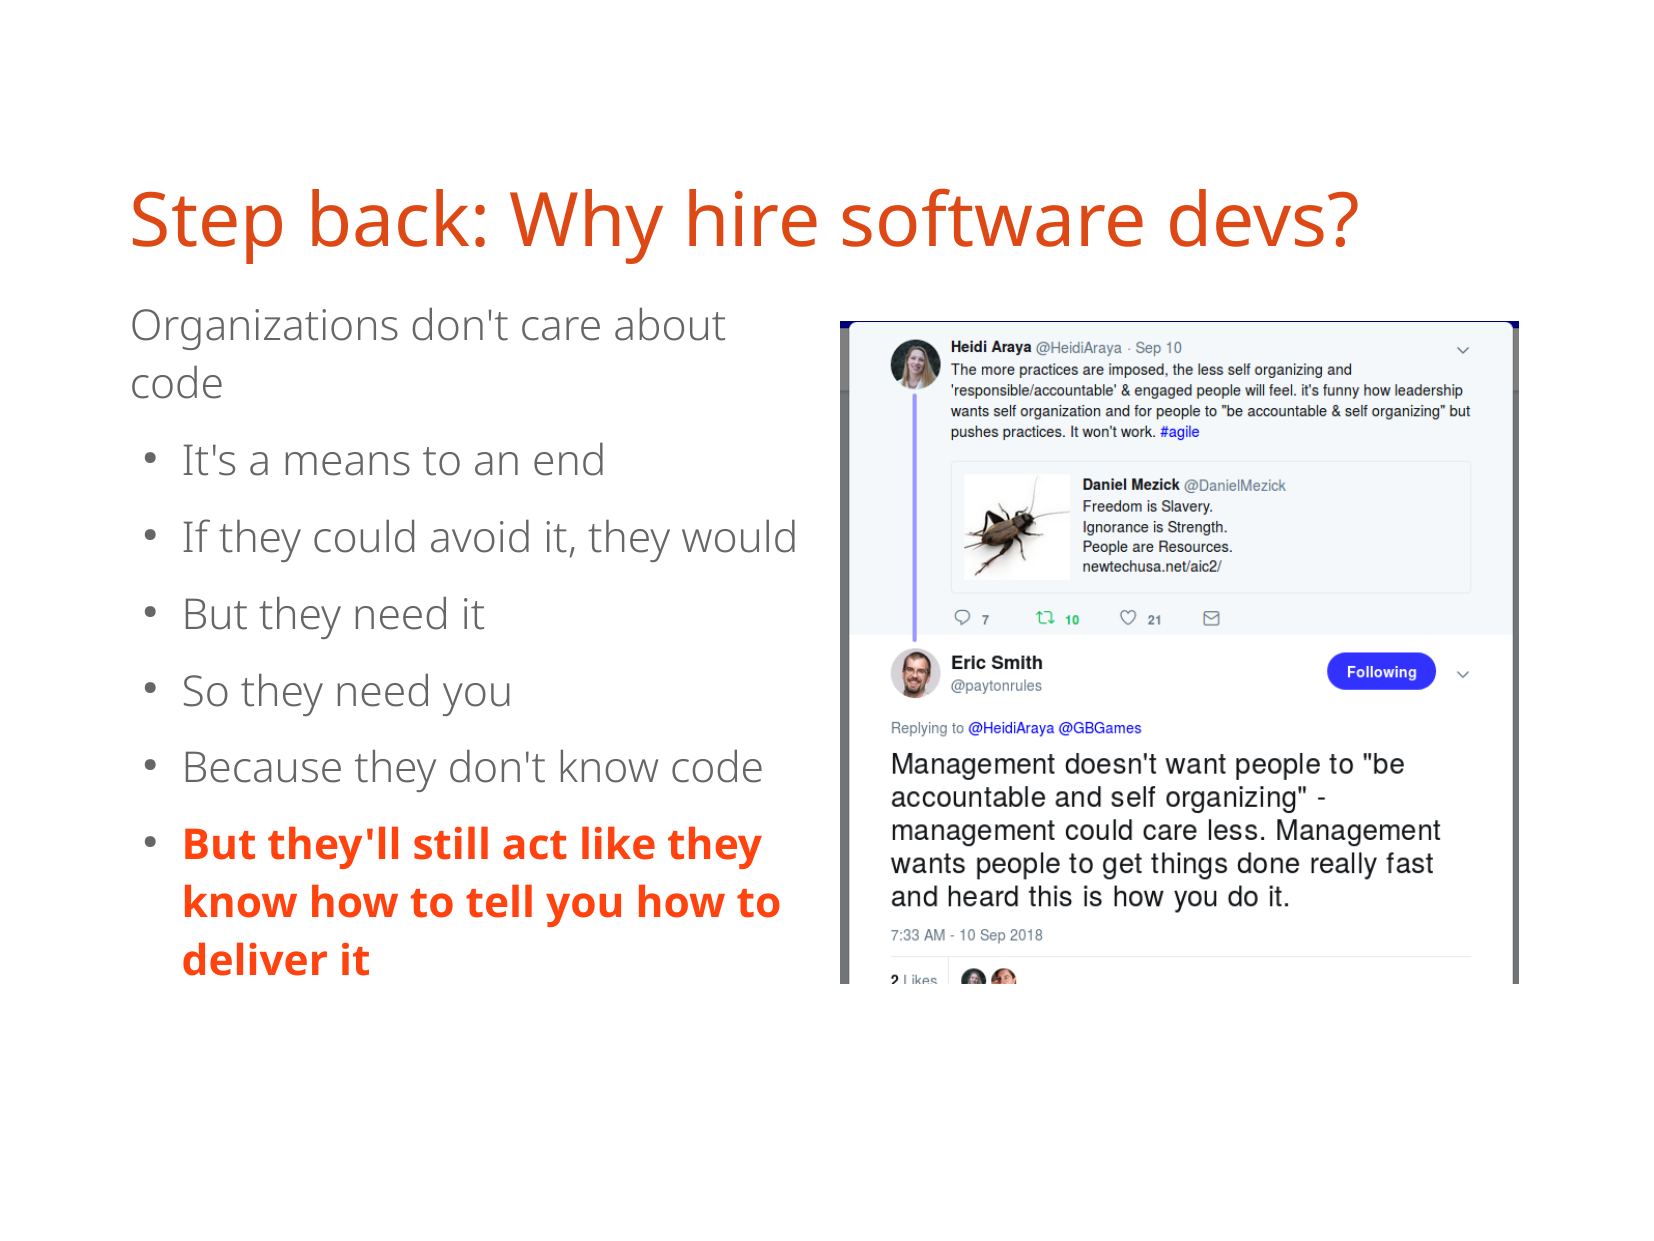

# Step back: Why hire software devs?
Organizations don't care about code
It's a means to an end
If they could avoid it, they would
But they need it
So they need you
Because they don't know code
But they'll still act like they know how to tell you how to deliver it